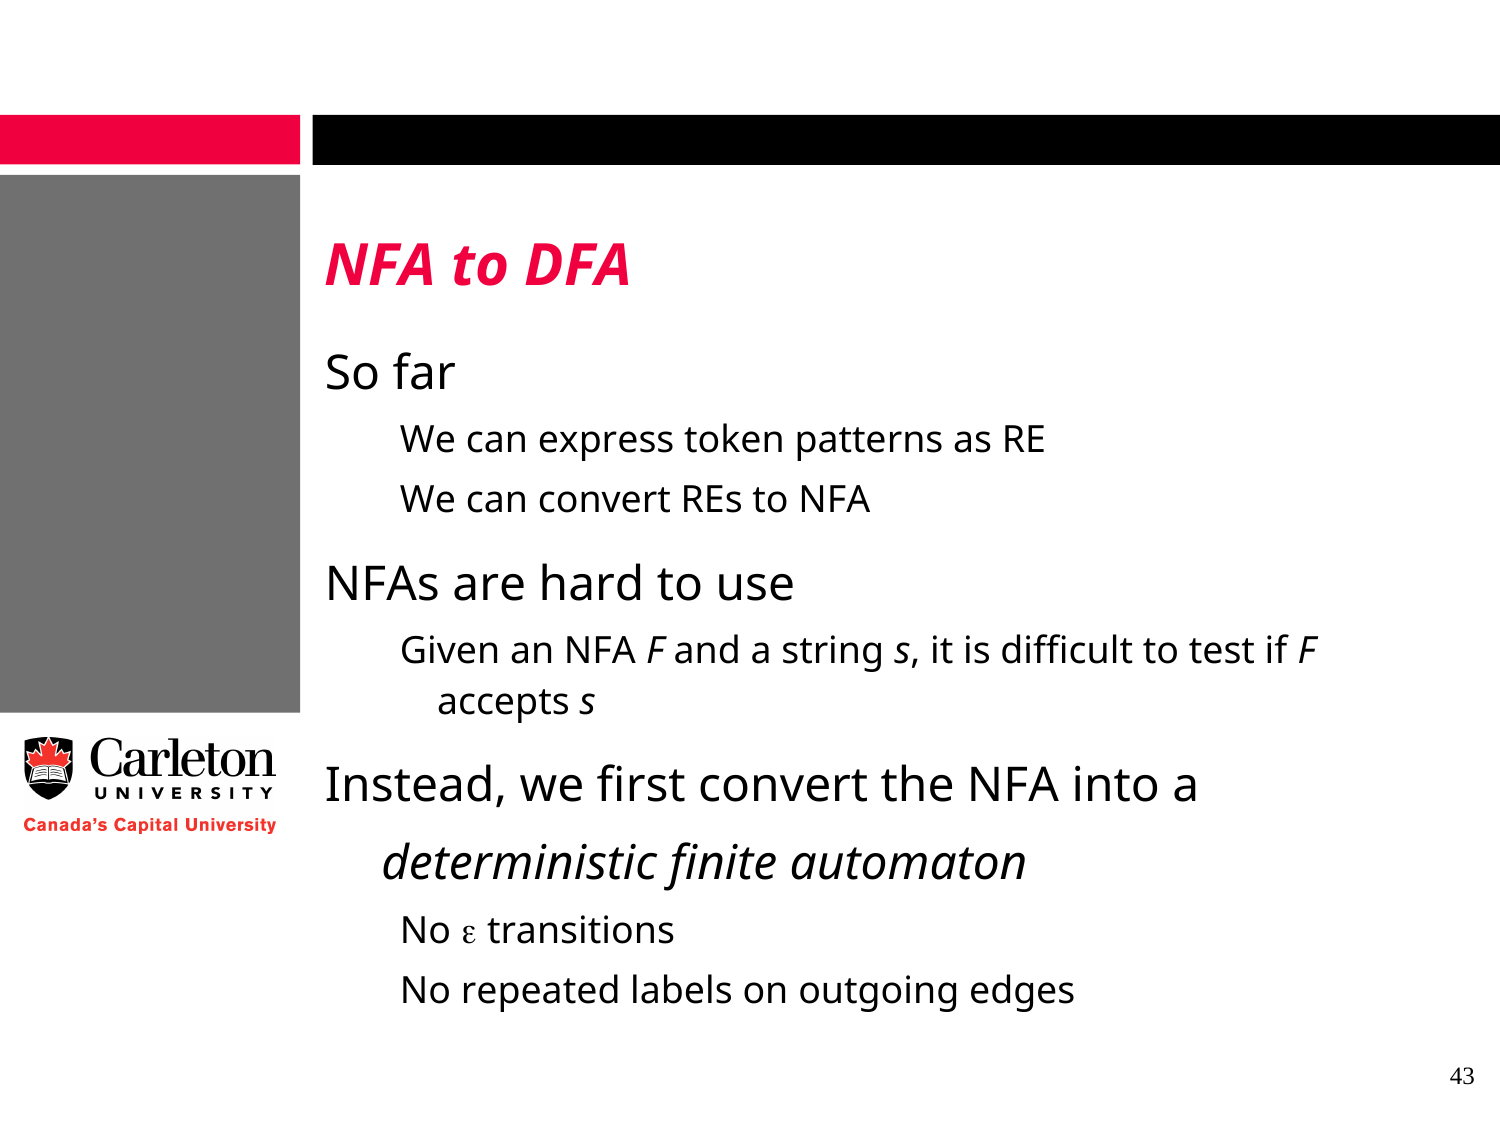

# NFA to DFA
So far
We can express token patterns as RE
We can convert REs to NFA
NFAs are hard to use
Given an NFA F and a string s, it is difficult to test if F accepts s
Instead, we first convert the NFA into a deterministic finite automaton
No e transitions
No repeated labels on outgoing edges
43